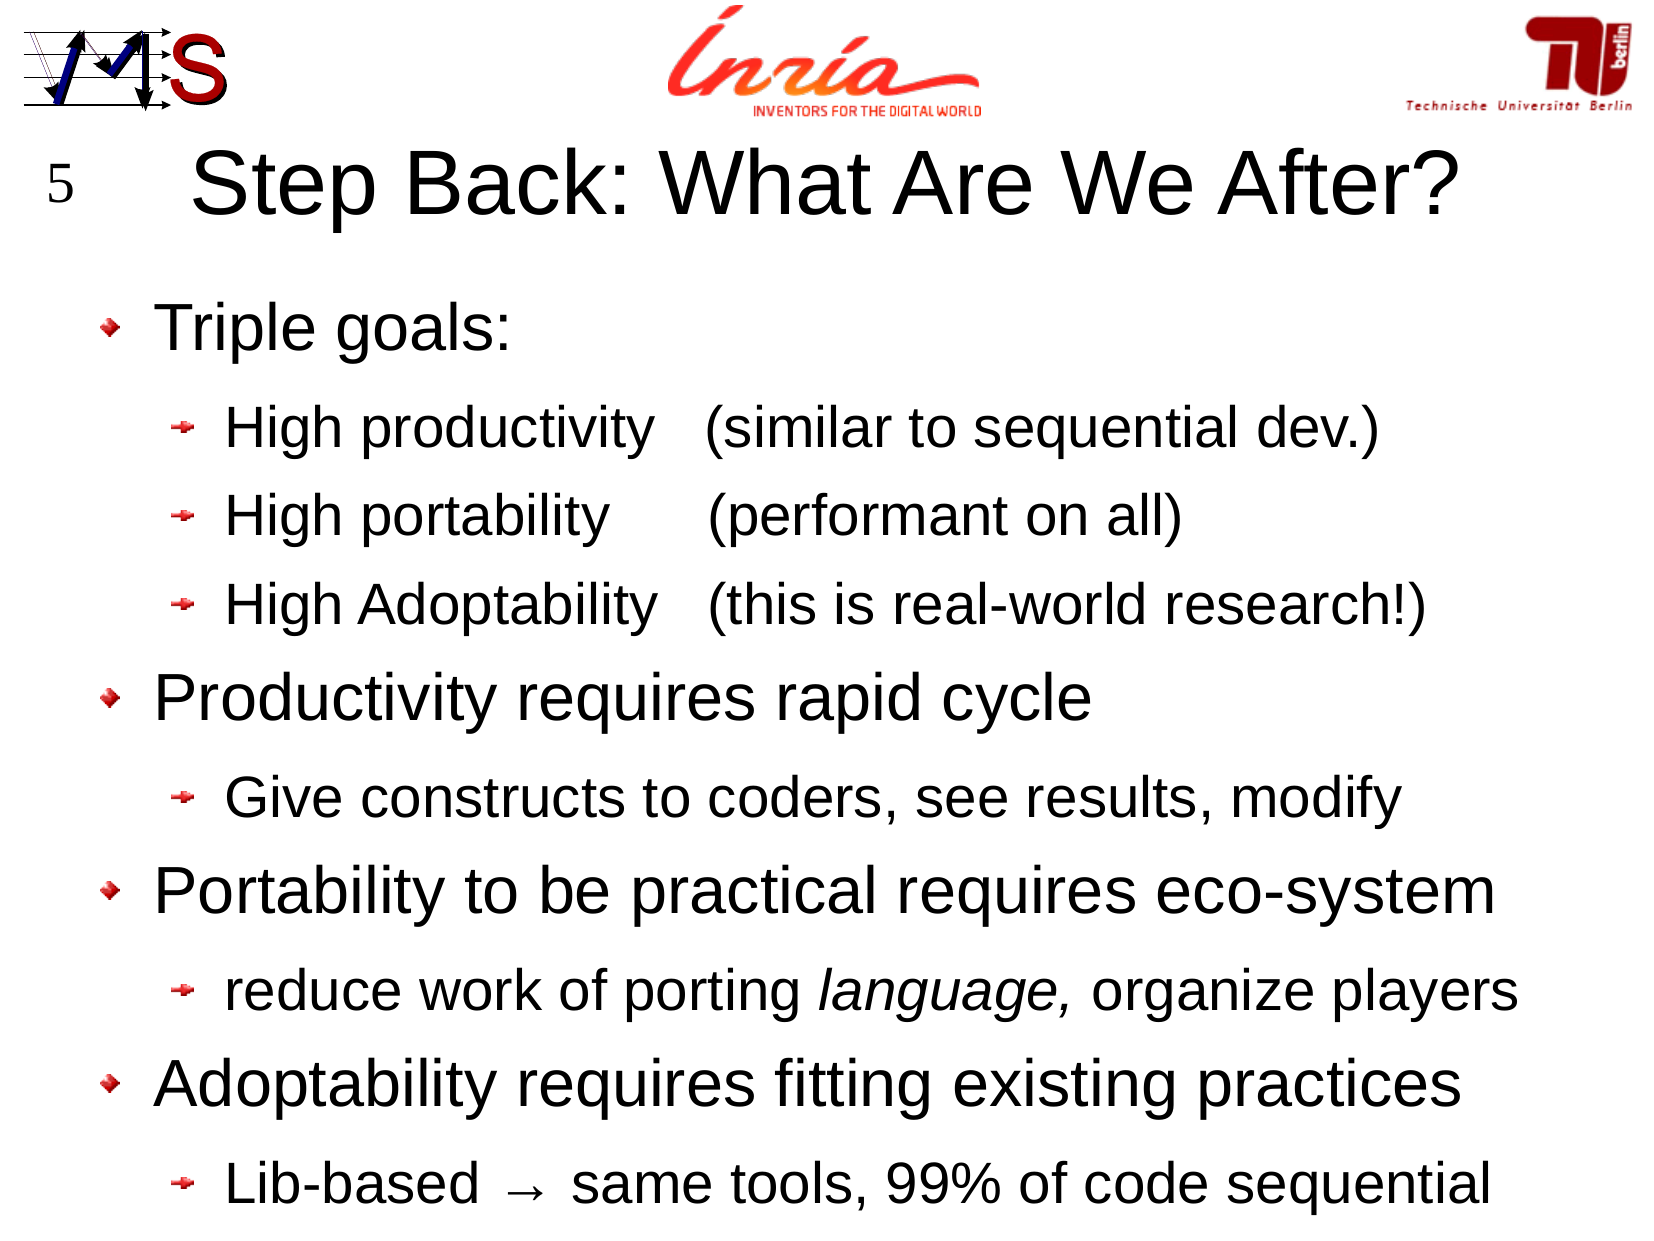

# Step Back: What Are We After?
5
Triple goals:
High productivity (similar to sequential dev.)
High portability (performant on all)
High Adoptability (this is real-world research!)
Productivity requires rapid cycle
Give constructs to coders, see results, modify
Portability to be practical requires eco-system
reduce work of porting language, organize players
Adoptability requires fitting existing practices
Lib-based → same tools, 99% of code sequential